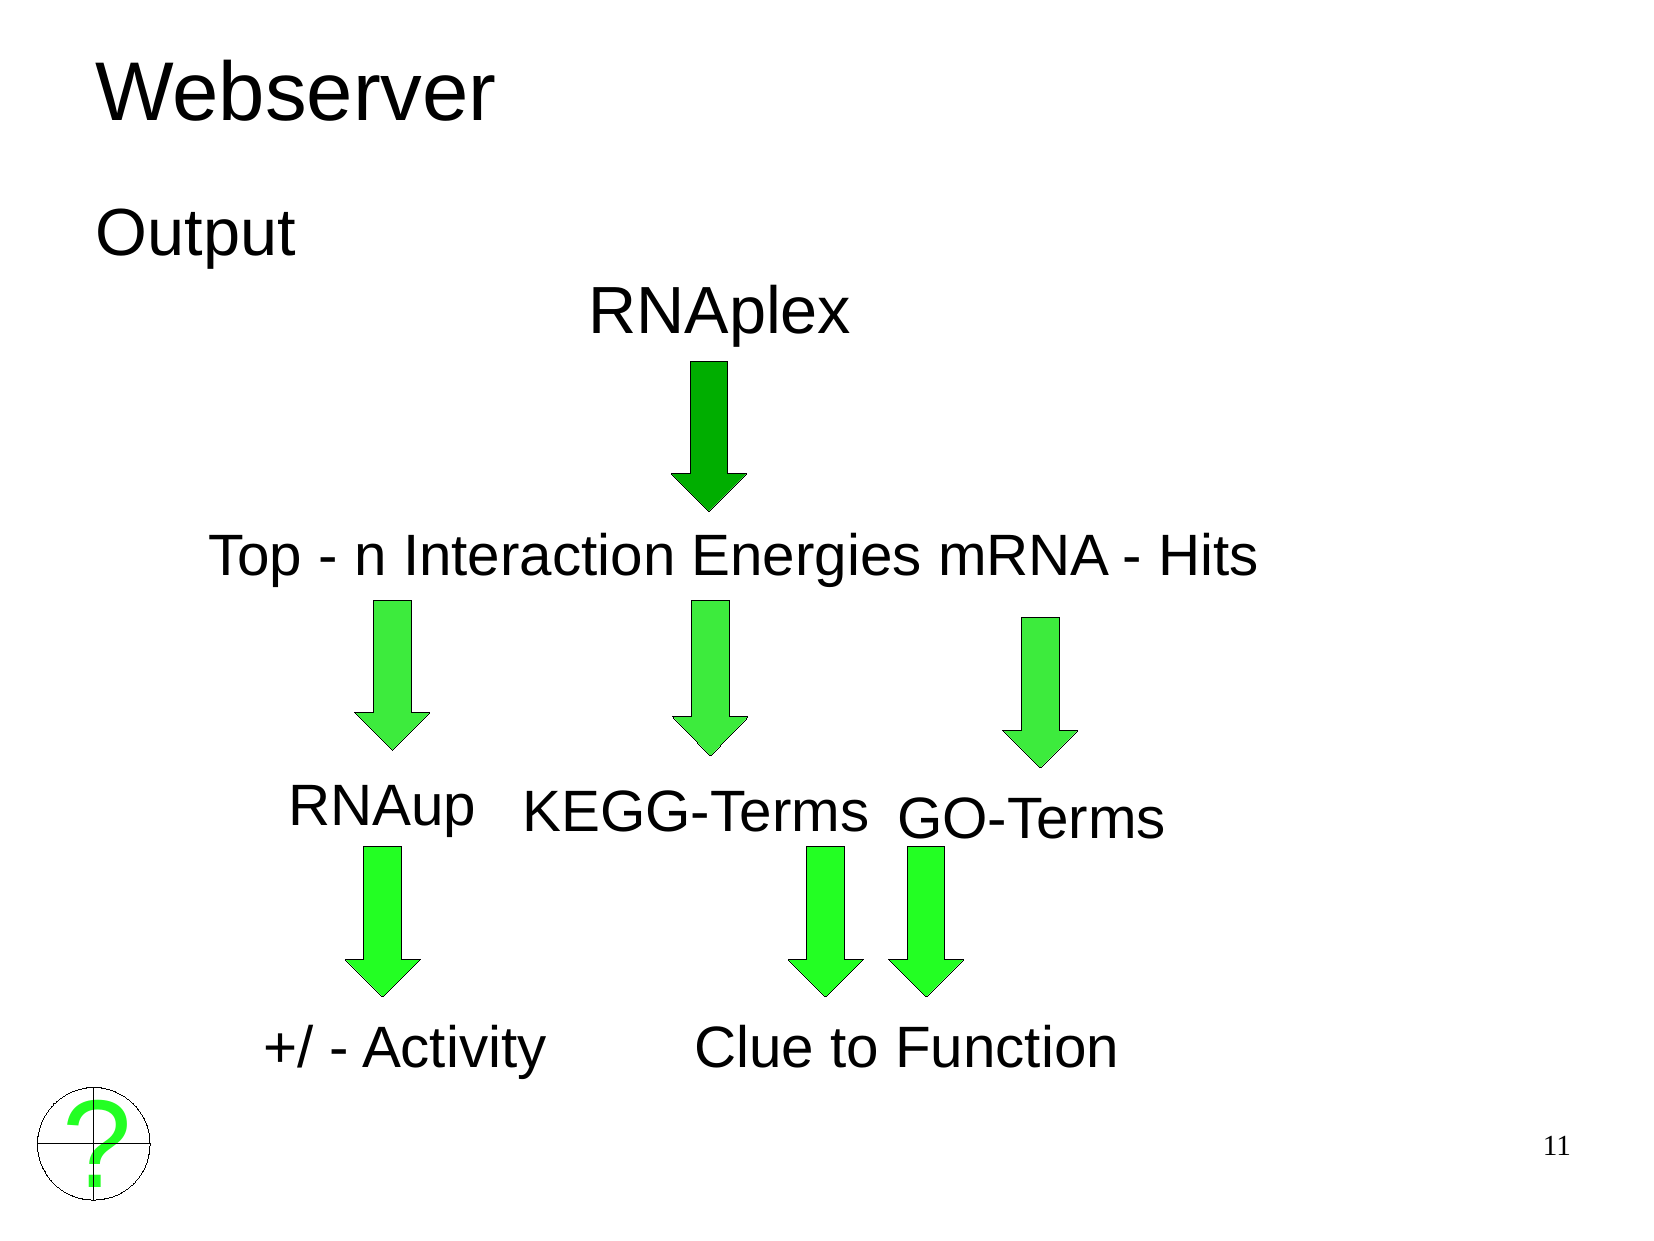

Webserver
Output
RNAplex
Top - n Interaction Energies mRNA - Hits
RNAup
KEGG-Terms
GO-Terms
+/ - Activity
Clue to Function
?
11